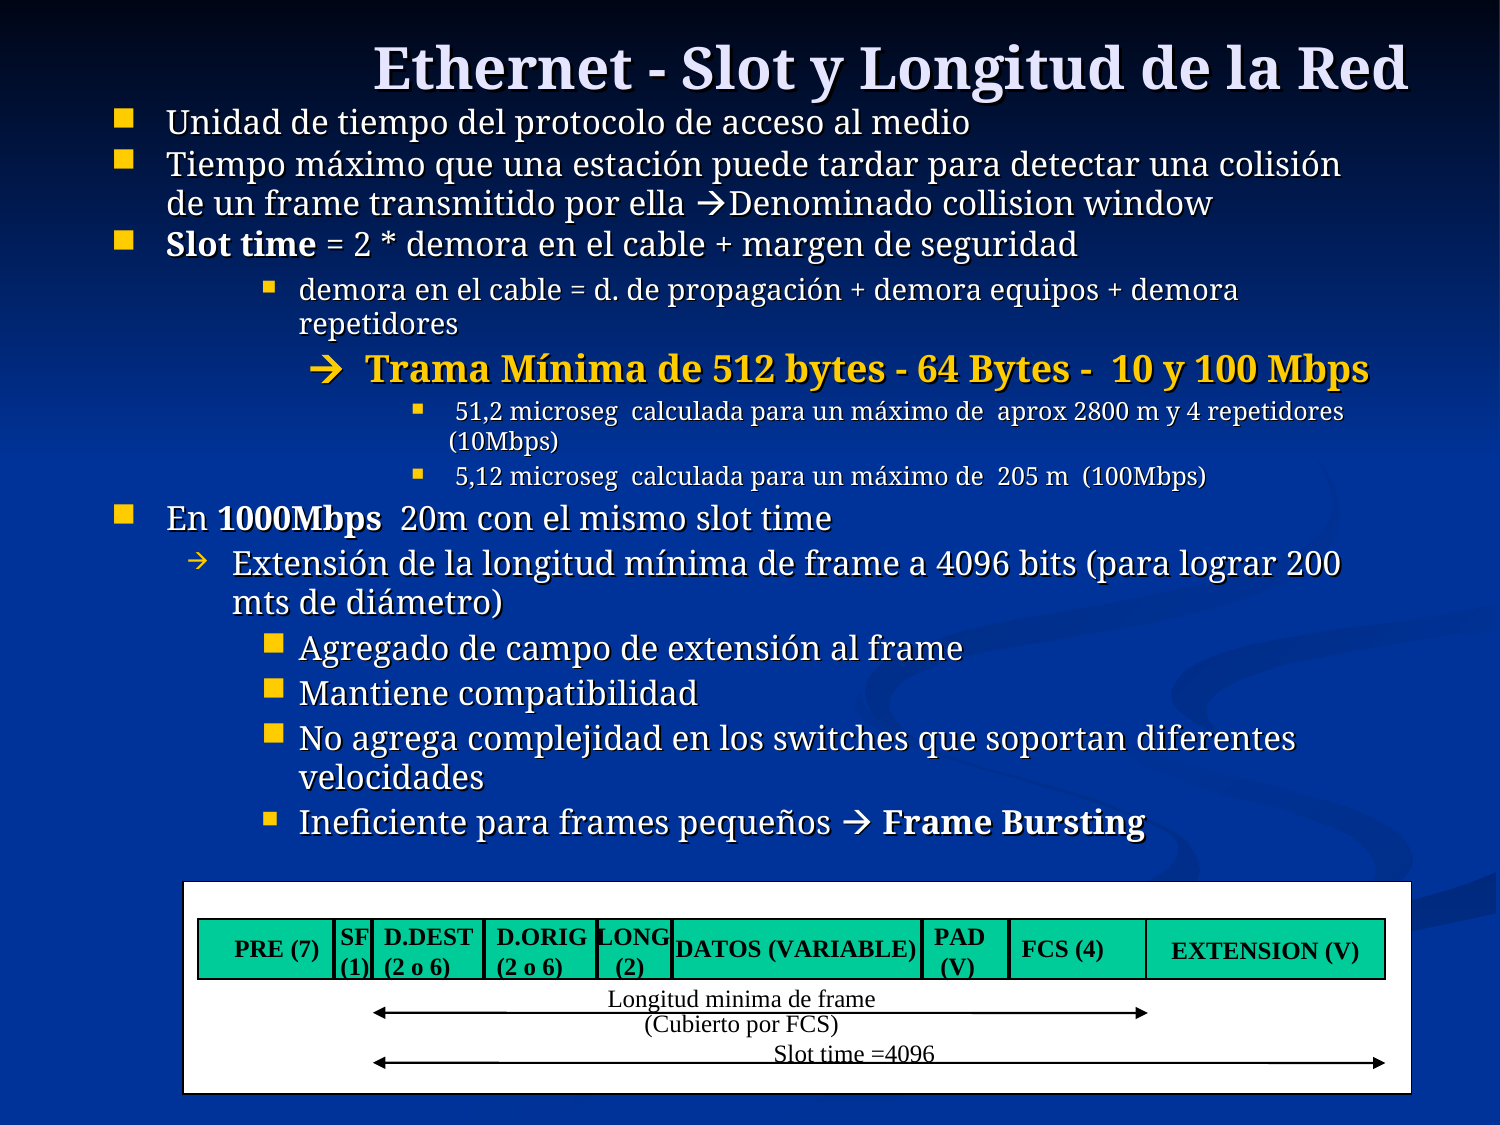

Ethernet - Slot y Longitud de la Red
#
Unidad de tiempo del protocolo de acceso al medio
Tiempo máximo que una estación puede tardar para detectar una colisión de un frame transmitido por ella Denominado collision window
Slot time = 2 * demora en el cable + margen de seguridad
demora en el cable = d. de propagación + demora equipos + demora repetidores
		  Trama Mínima de 512 bytes - 64 Bytes - 10 y 100 Mbps
 51,2 microseg calculada para un máximo de aprox 2800 m y 4 repetidores (10Mbps)
 5,12 microseg calculada para un máximo de 205 m (100Mbps)
En 1000Mbps 20m con el mismo slot time
Extensión de la longitud mínima de frame a 4096 bits (para lograr 200 mts de diámetro)
Agregado de campo de extensión al frame
Mantiene compatibilidad
No agrega complejidad en los switches que soportan diferentes velocidades
Ineficiente para frames pequeños  Frame Bursting
SF
(1)
D.DEST
(2 o 6)
D.ORIG
(2 o 6)
LONG
 (2)
PAD
 (V)
EXTENSION (V)
PRE (7)
DATOS (VARIABLE)
FCS (4)
Longitud minima de frame
(Cubierto por FCS)
Slot time =4096